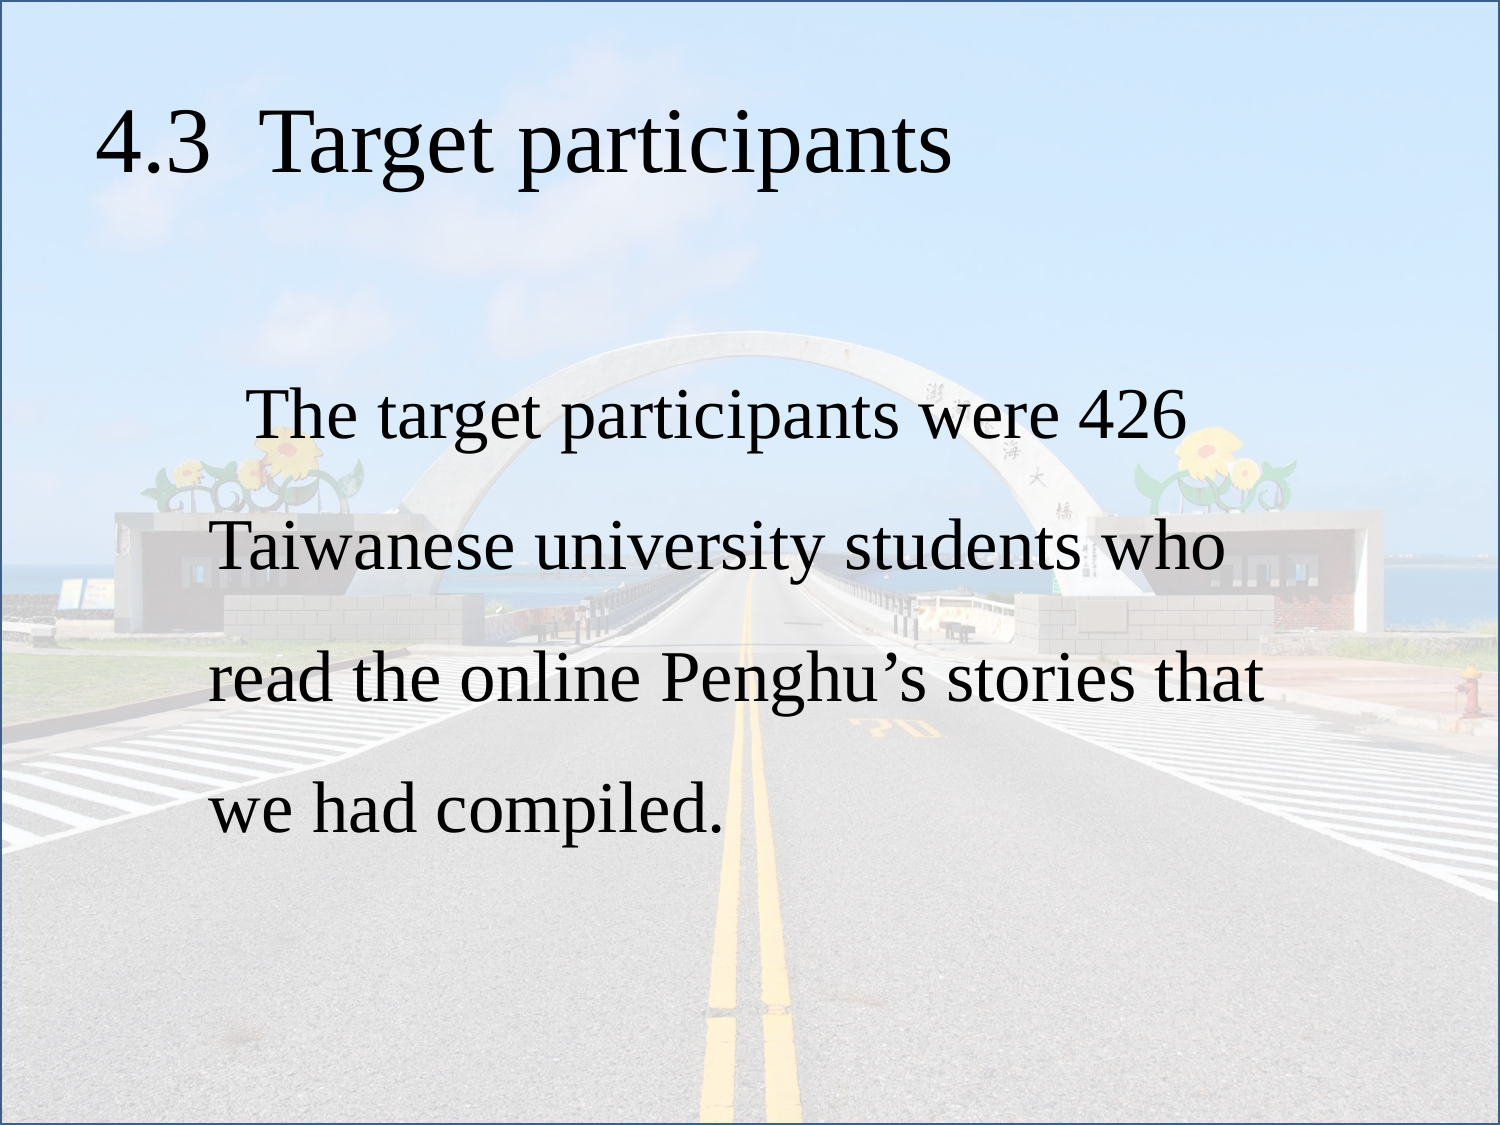

# 4.3 Target participants
 The target participants were 426 Taiwanese university students who read the online Penghu’s stories that we had compiled.